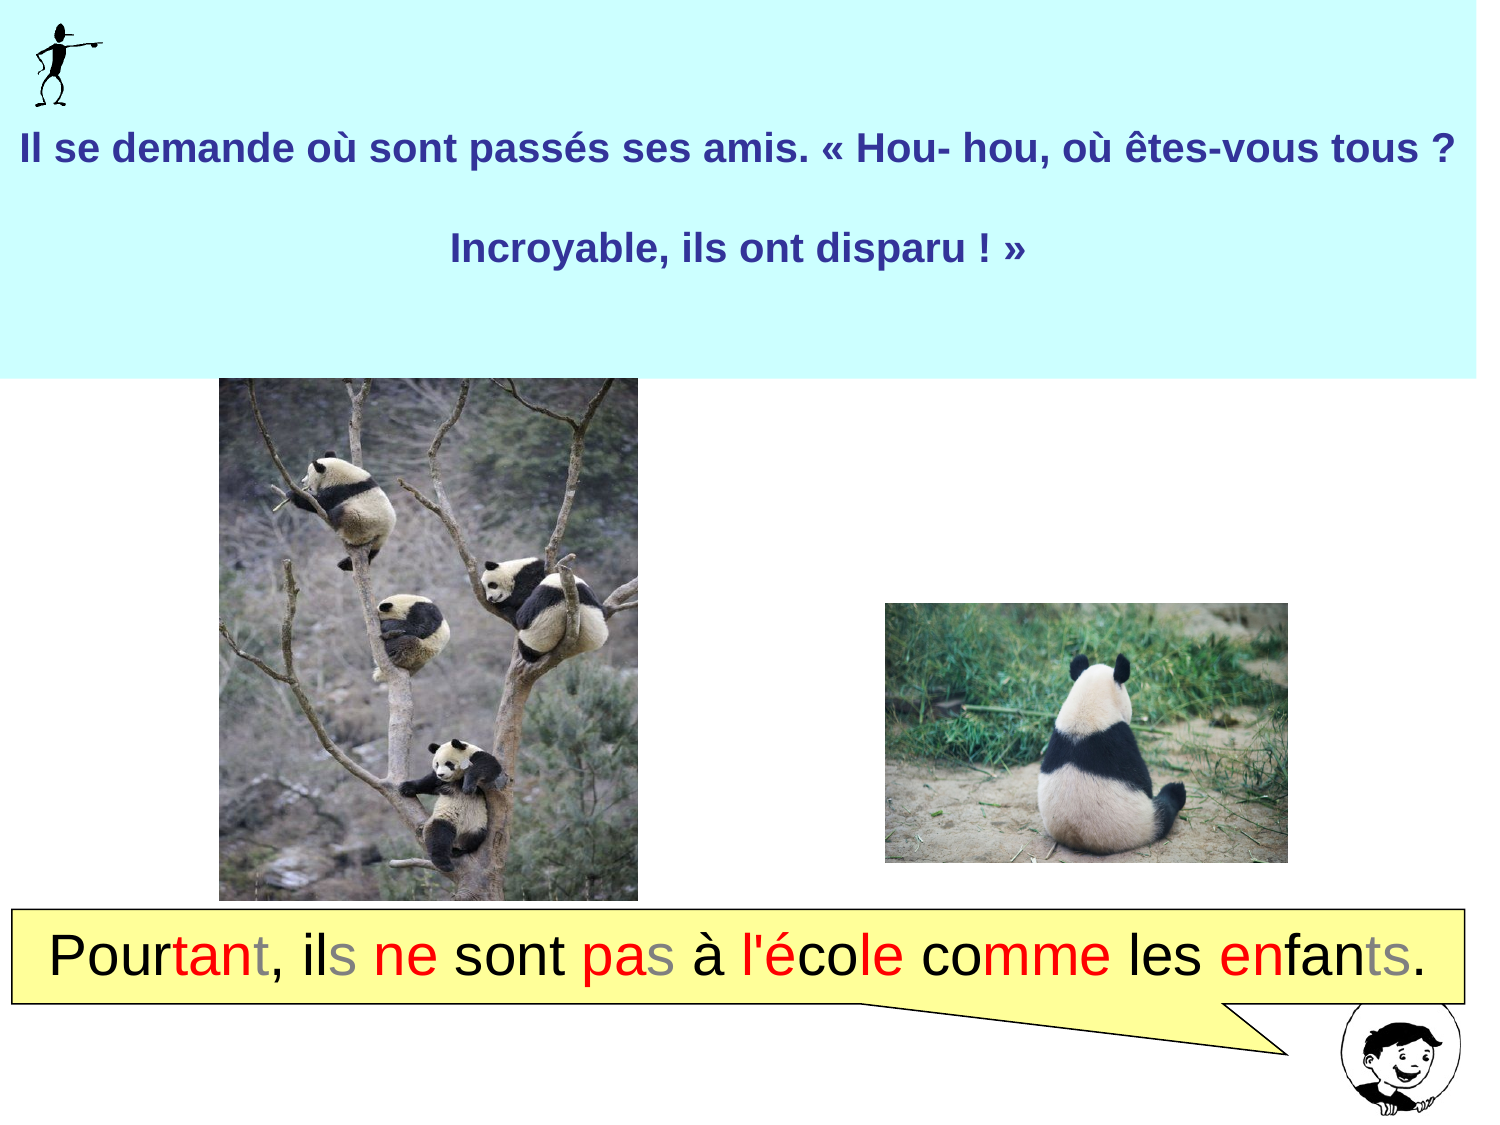

# Il se demande où sont passés ses amis. « Hou- hou, où êtes-vous tous ? Incroyable, ils ont disparu ! »
Pourtant, ils ne sont pas à l'école comme les enfants.